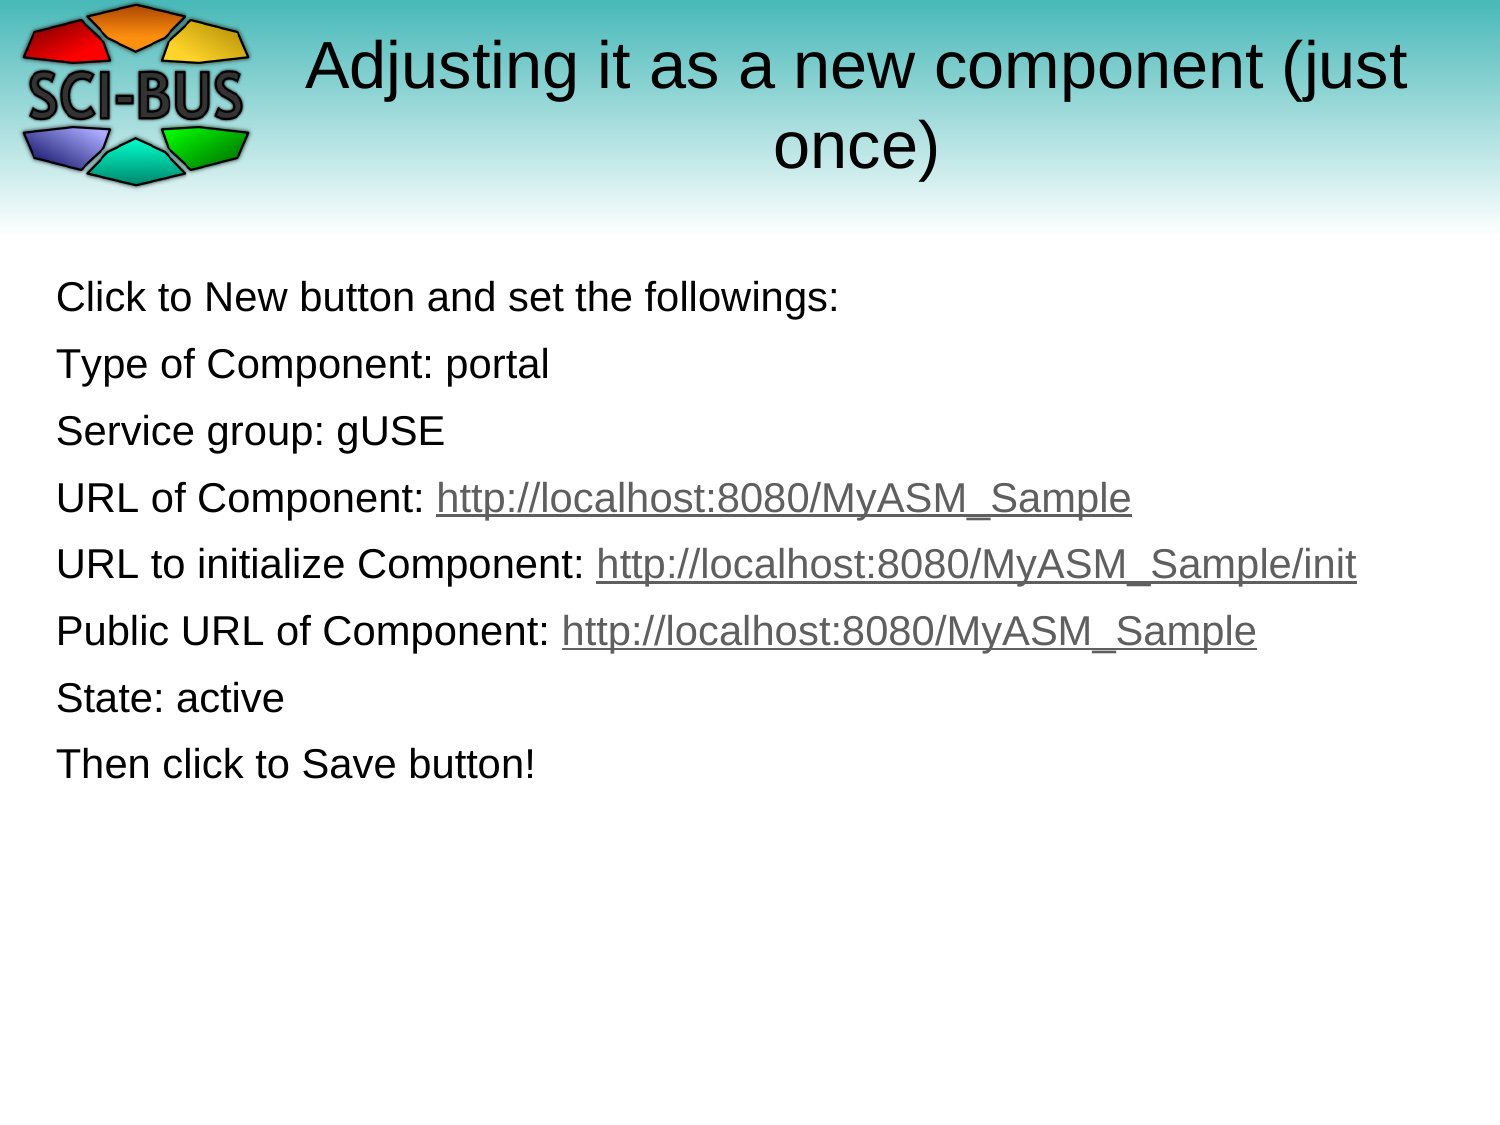

# Adjusting it as a new component (just once)
Click to New button and set the followings:
Type of Component: portal
Service group: gUSE
URL of Component: http://localhost:8080/MyASM_Sample
URL to initialize Component: http://localhost:8080/MyASM_Sample/init
Public URL of Component: http://localhost:8080/MyASM_Sample
State: active
Then click to Save button!